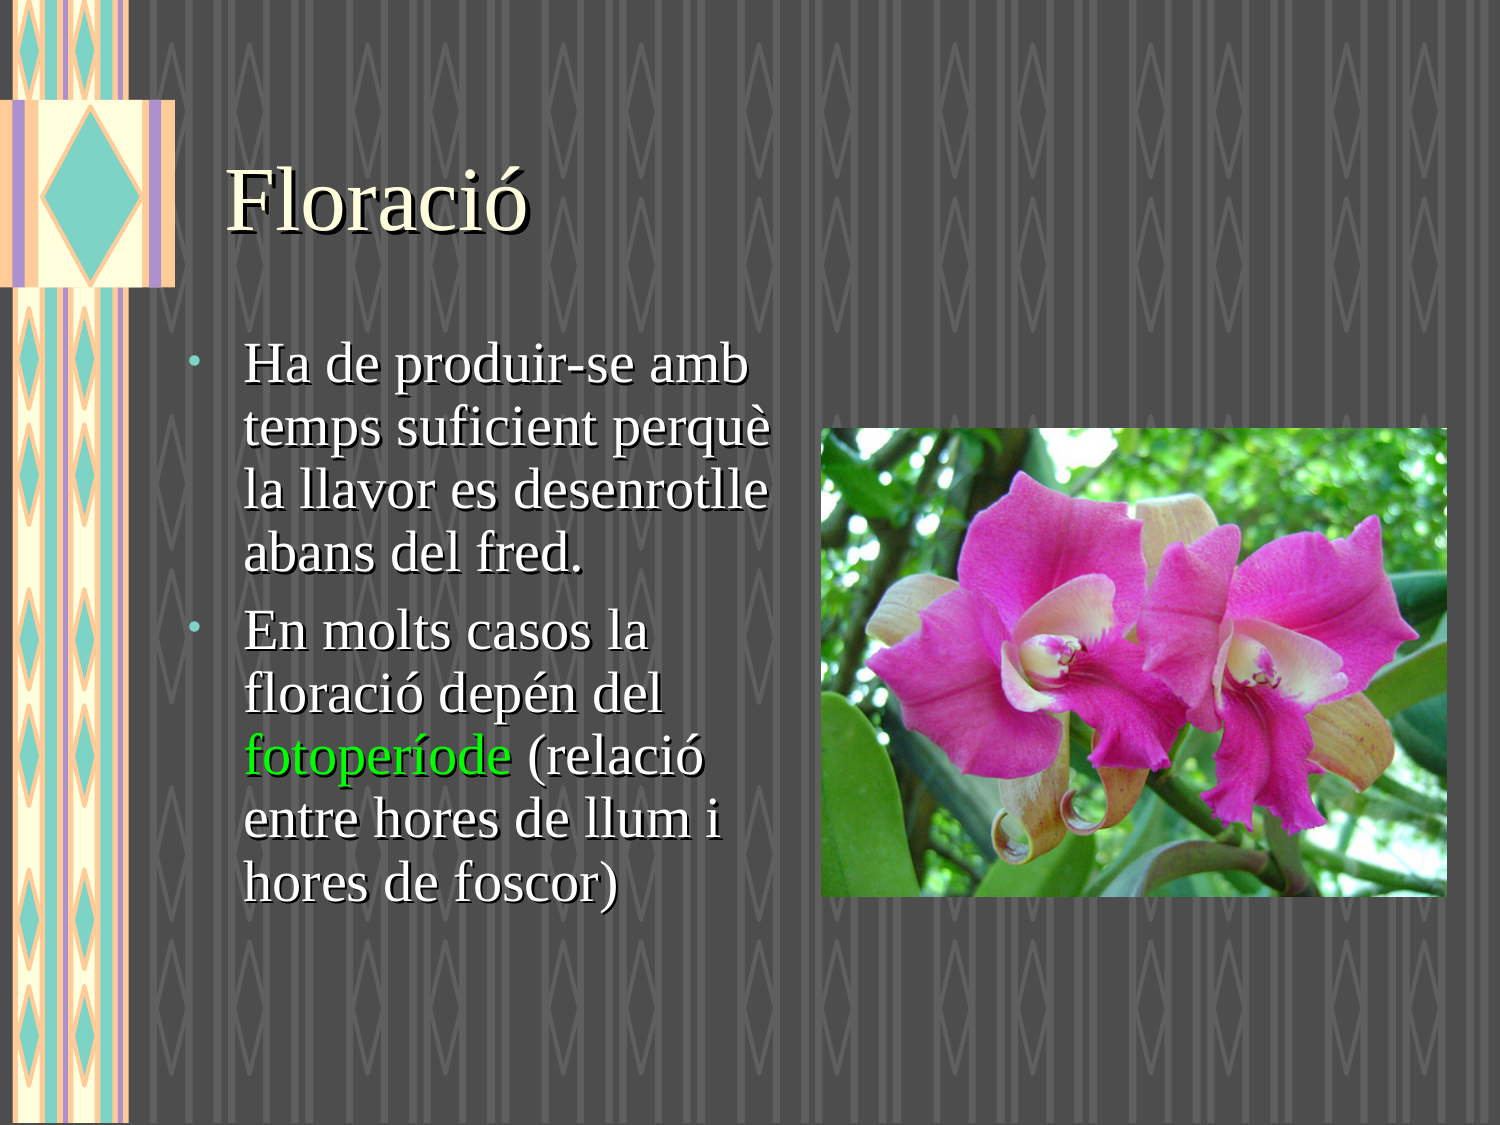

# Floració
Ha de produir-se amb temps suficient perquè la llavor es desenrotlle abans del fred.
En molts casos la floració depén del fotoperíode (relació entre hores de llum i hores de foscor)